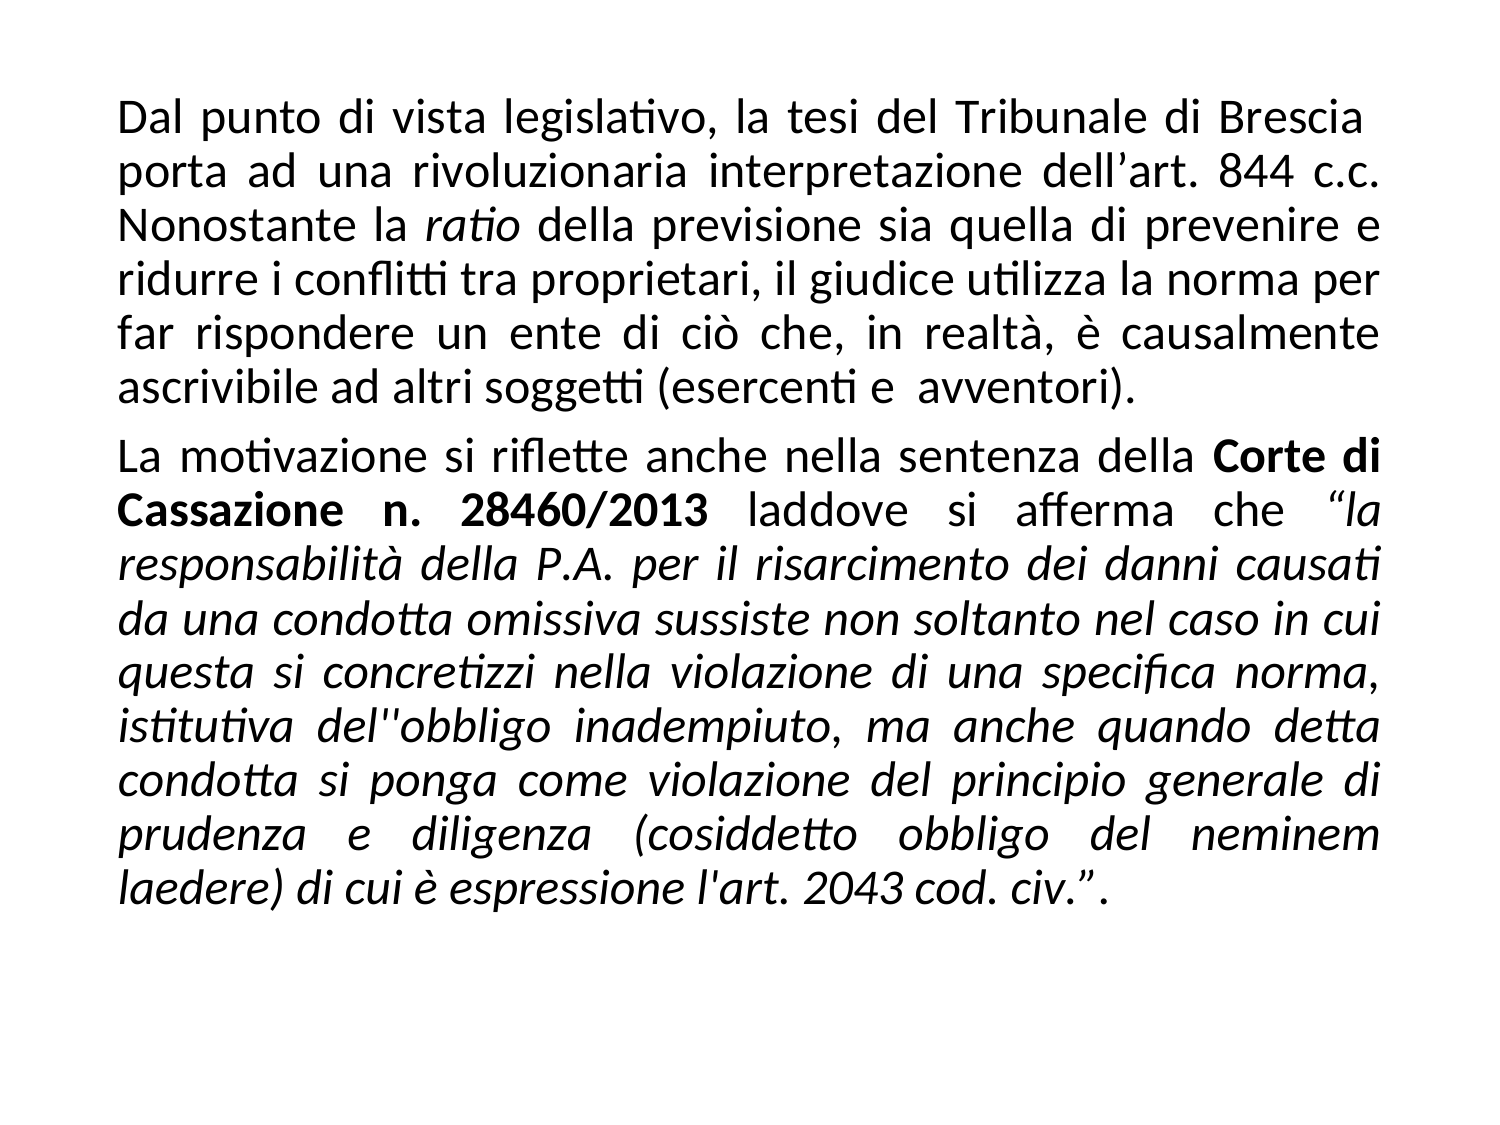

# Dal punto di vista legislativo, la tesi del Tribunale di Brescia porta ad una rivoluzionaria interpretazione dell’art. 844 c.c. Nonostante la ratio della previsione sia quella di prevenire e ridurre i conflitti tra proprietari, il giudice utilizza la norma per far rispondere un ente di ciò che, in realtà, è causalmente ascrivibile ad altri soggetti (esercenti e avventori).
La motivazione si riflette anche nella sentenza della Corte di Cassazione n. 28460/2013 laddove si afferma che “la responsabilità della P.A. per il risarcimento dei danni causati da una condotta omissiva sussiste non soltanto nel caso in cui questa si concretizzi nella violazione di una specifica norma, istitutiva del''obbligo inadempiuto, ma anche quando detta condotta si ponga come violazione del principio generale di prudenza e diligenza (cosiddetto obbligo del neminem laedere) di cui è espressione l'art. 2043 cod. civ.”.